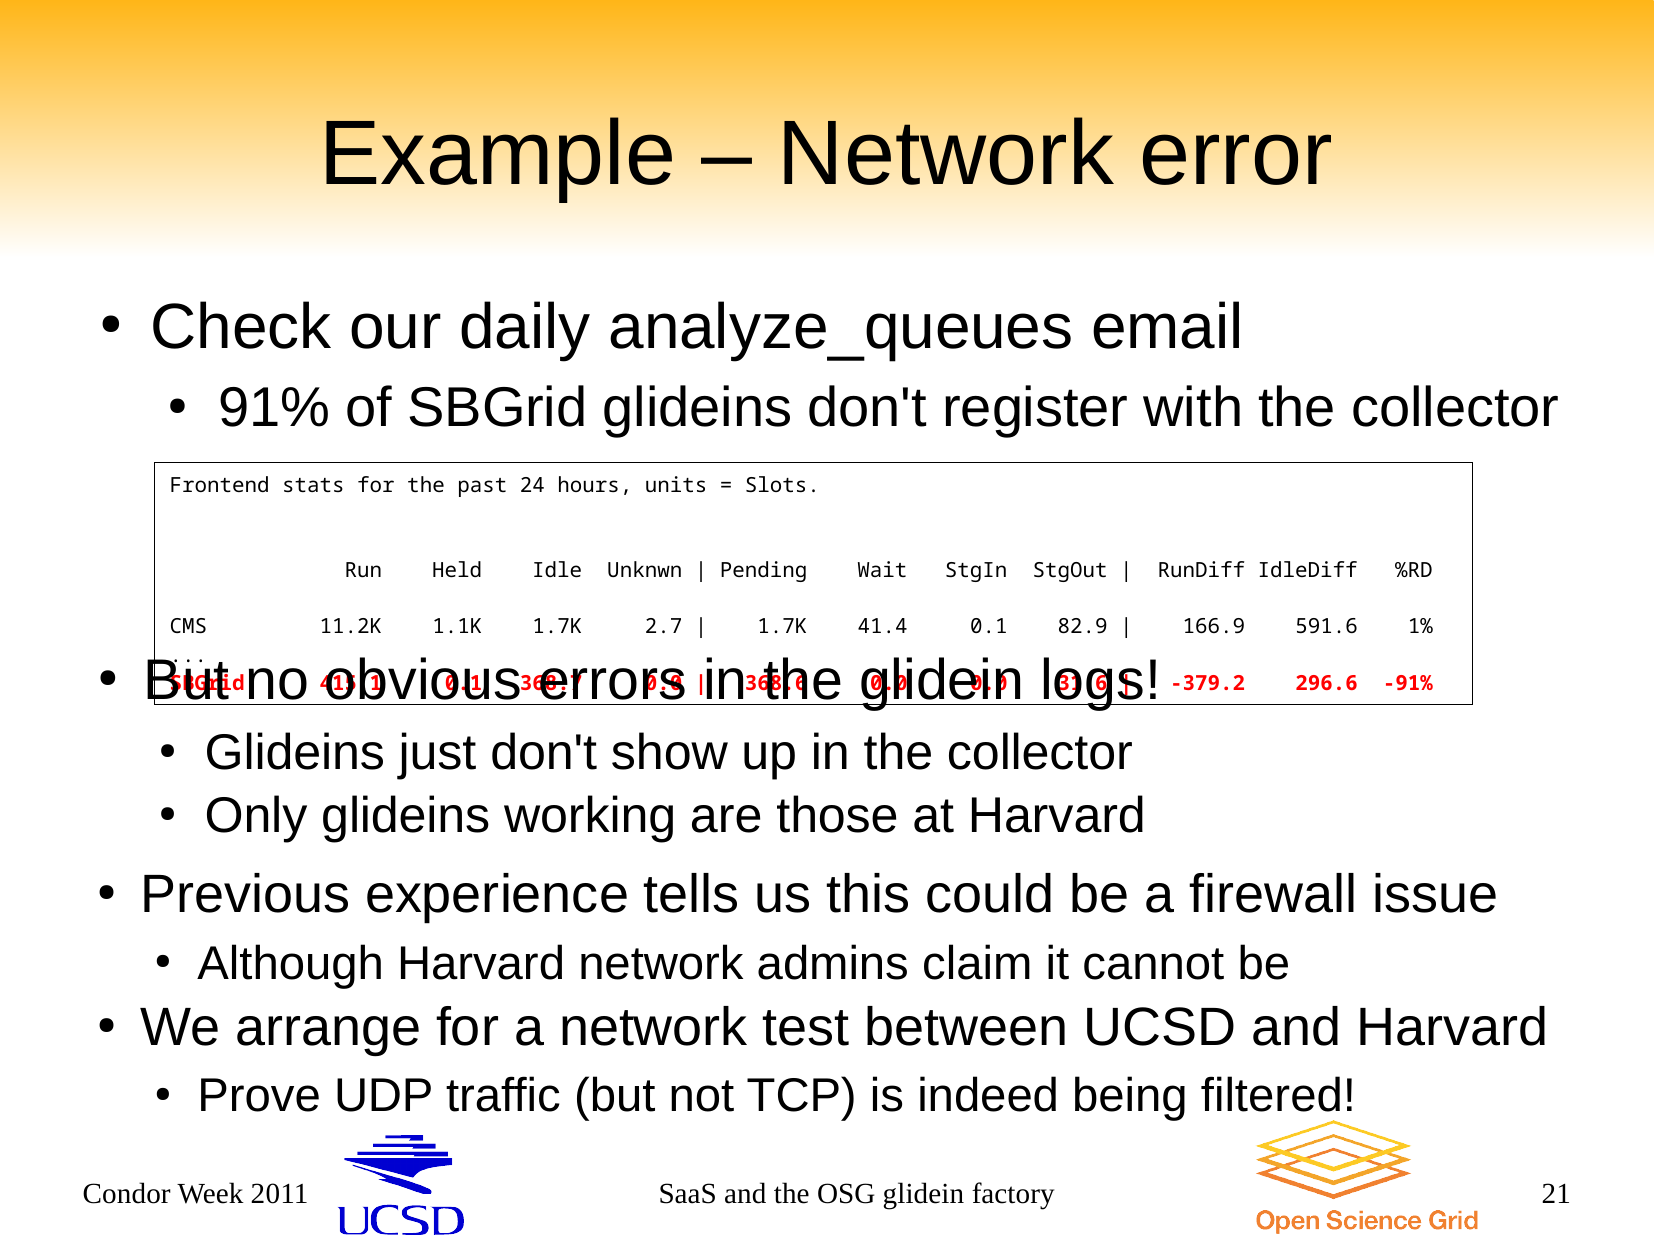

# Example – Network error
Check our daily analyze_queues email
91% of SBGrid glideins don't register with the collector
Frontend stats for the past 24 hours, units = Slots.
 Run Held Idle Unknwn | Pending Wait StgIn StgOut | RunDiff IdleDiff %RD
CMS 11.2K 1.1K 1.7K 2.7 | 1.7K 41.4 0.1 82.9 | 166.9 591.6 1%
...
SBGrid 415.1 0.1 368.7 0.0 | 368.6 0.0 0.0 31.6 | -379.2 296.6 -91%
But no obvious errors in the glidein logs!
Glideins just don't show up in the collector
Only glideins working are those at Harvard
Previous experience tells us this could be a firewall issue
Although Harvard network admins claim it cannot be
We arrange for a network test between UCSD and Harvard
Prove UDP traffic (but not TCP) is indeed being filtered!
Condor Week 2011
SaaS and the OSG glidein factory
21